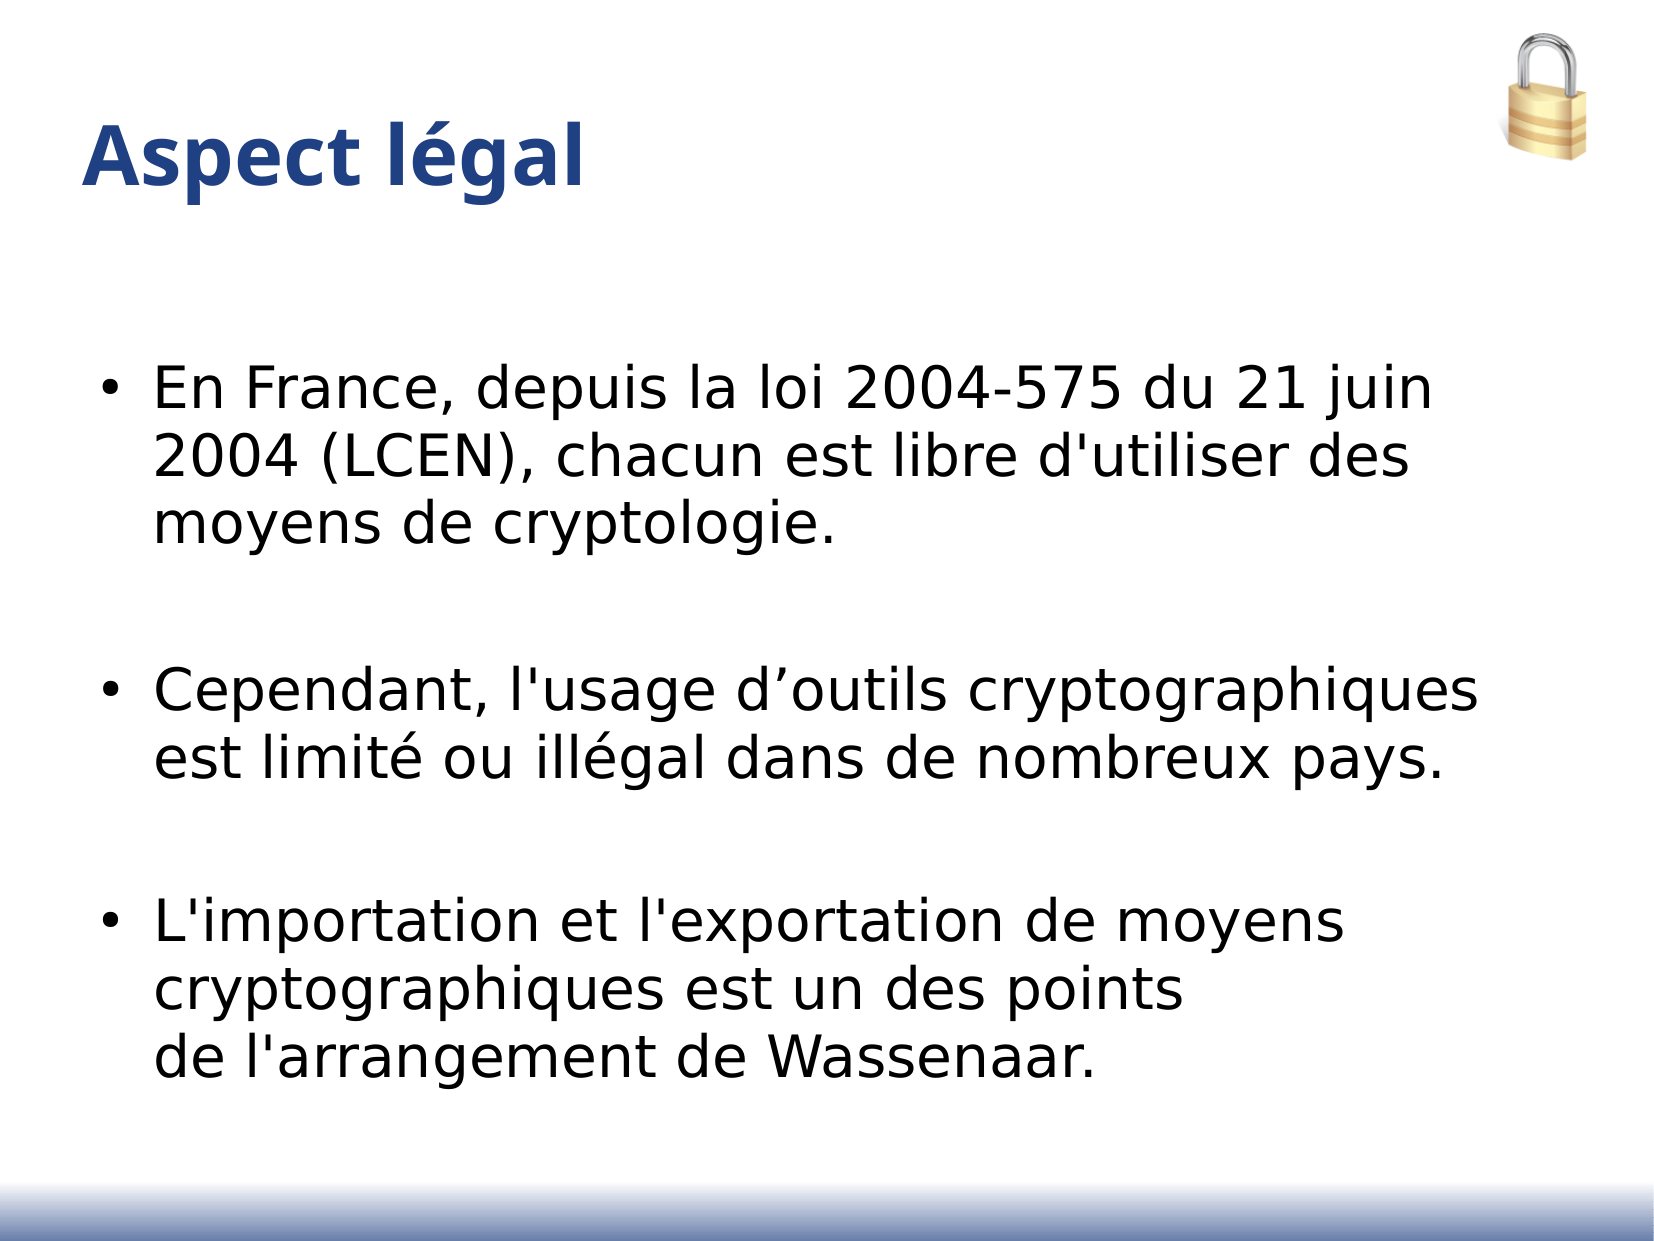

# Aspect légal
En France, depuis la loi 2004-575 du 21 juin 2004 (LCEN), chacun est libre d'utiliser des moyens de cryptologie.
Cependant, l'usage d’outils cryptographiques est limité ou illégal dans de nombreux pays.
L'importation et l'exportation de moyens cryptographiques est un des points
de l'arrangement de Wassenaar.